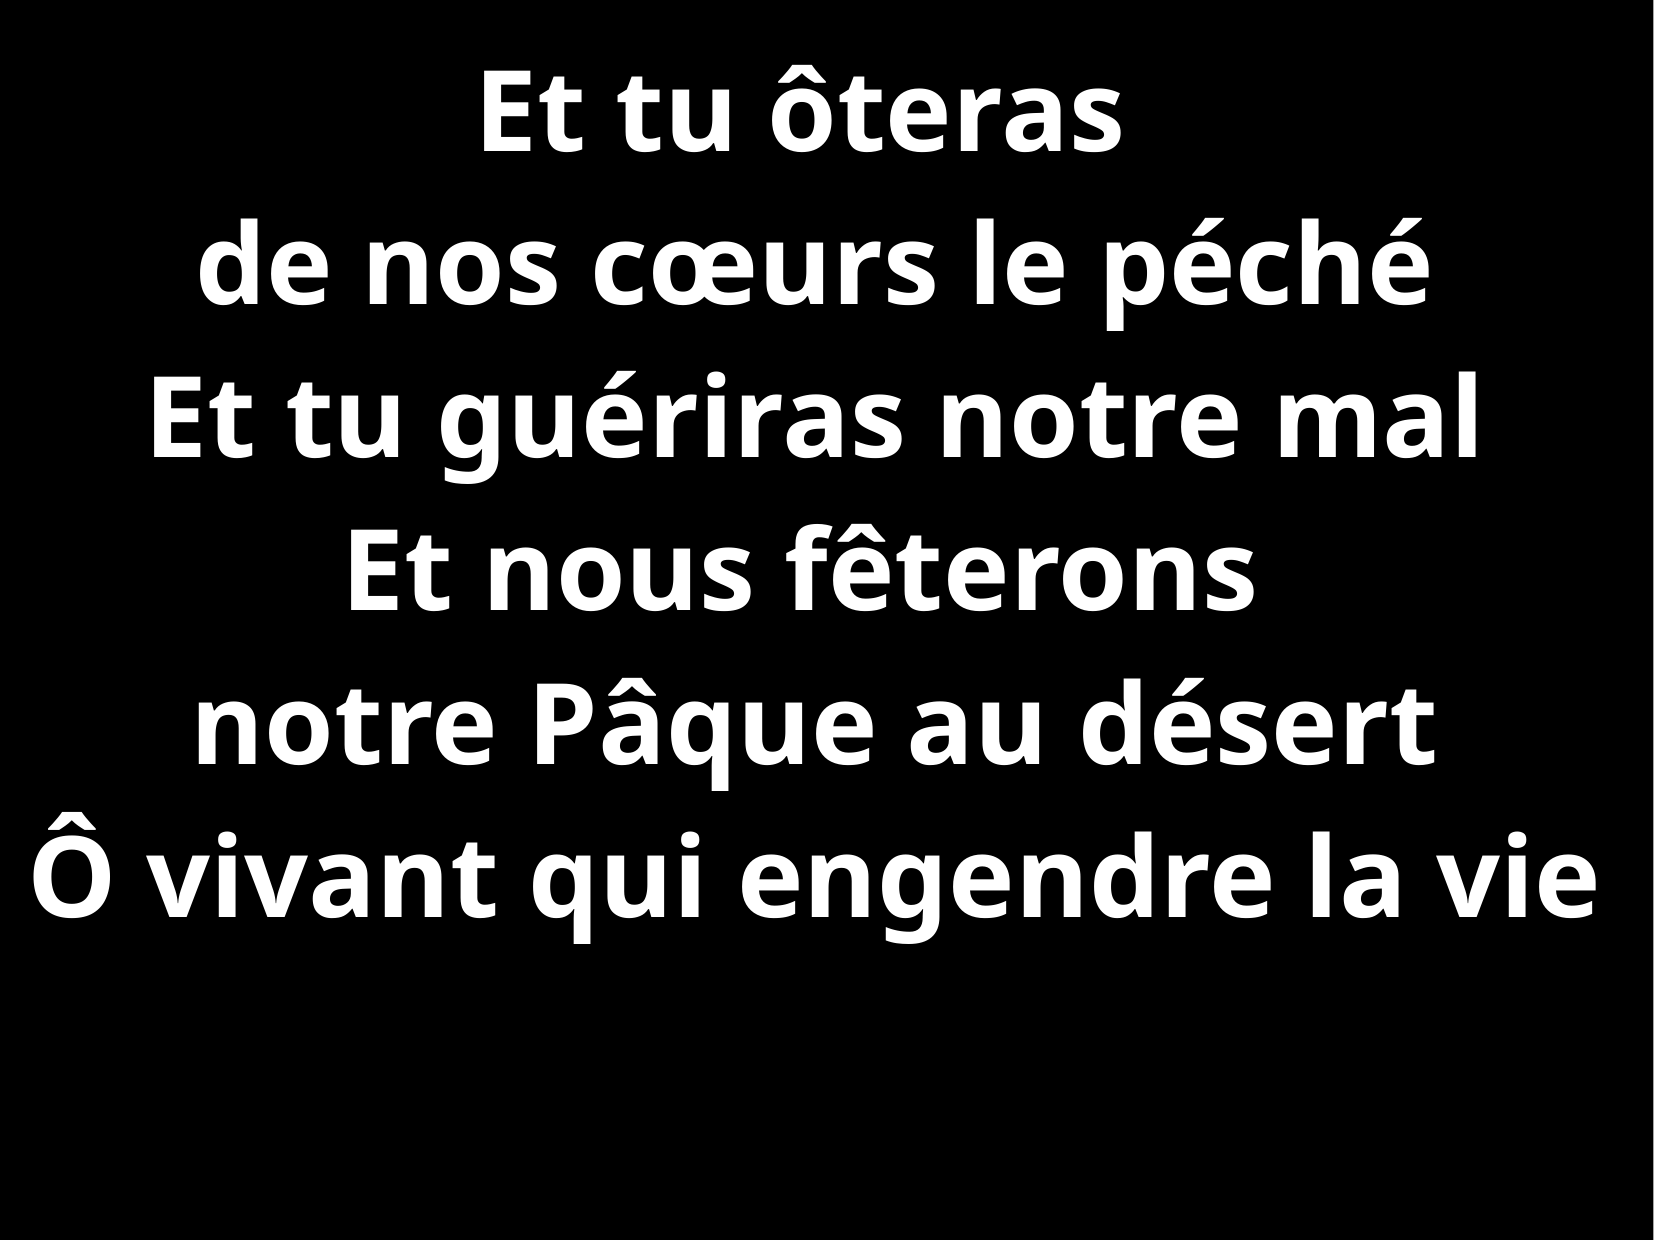

Et tu ôteras
de nos cœurs le péché
Et tu guériras notre mal
Et nous fêterons
notre Pâque au désert
Ô vivant qui engendre la vie